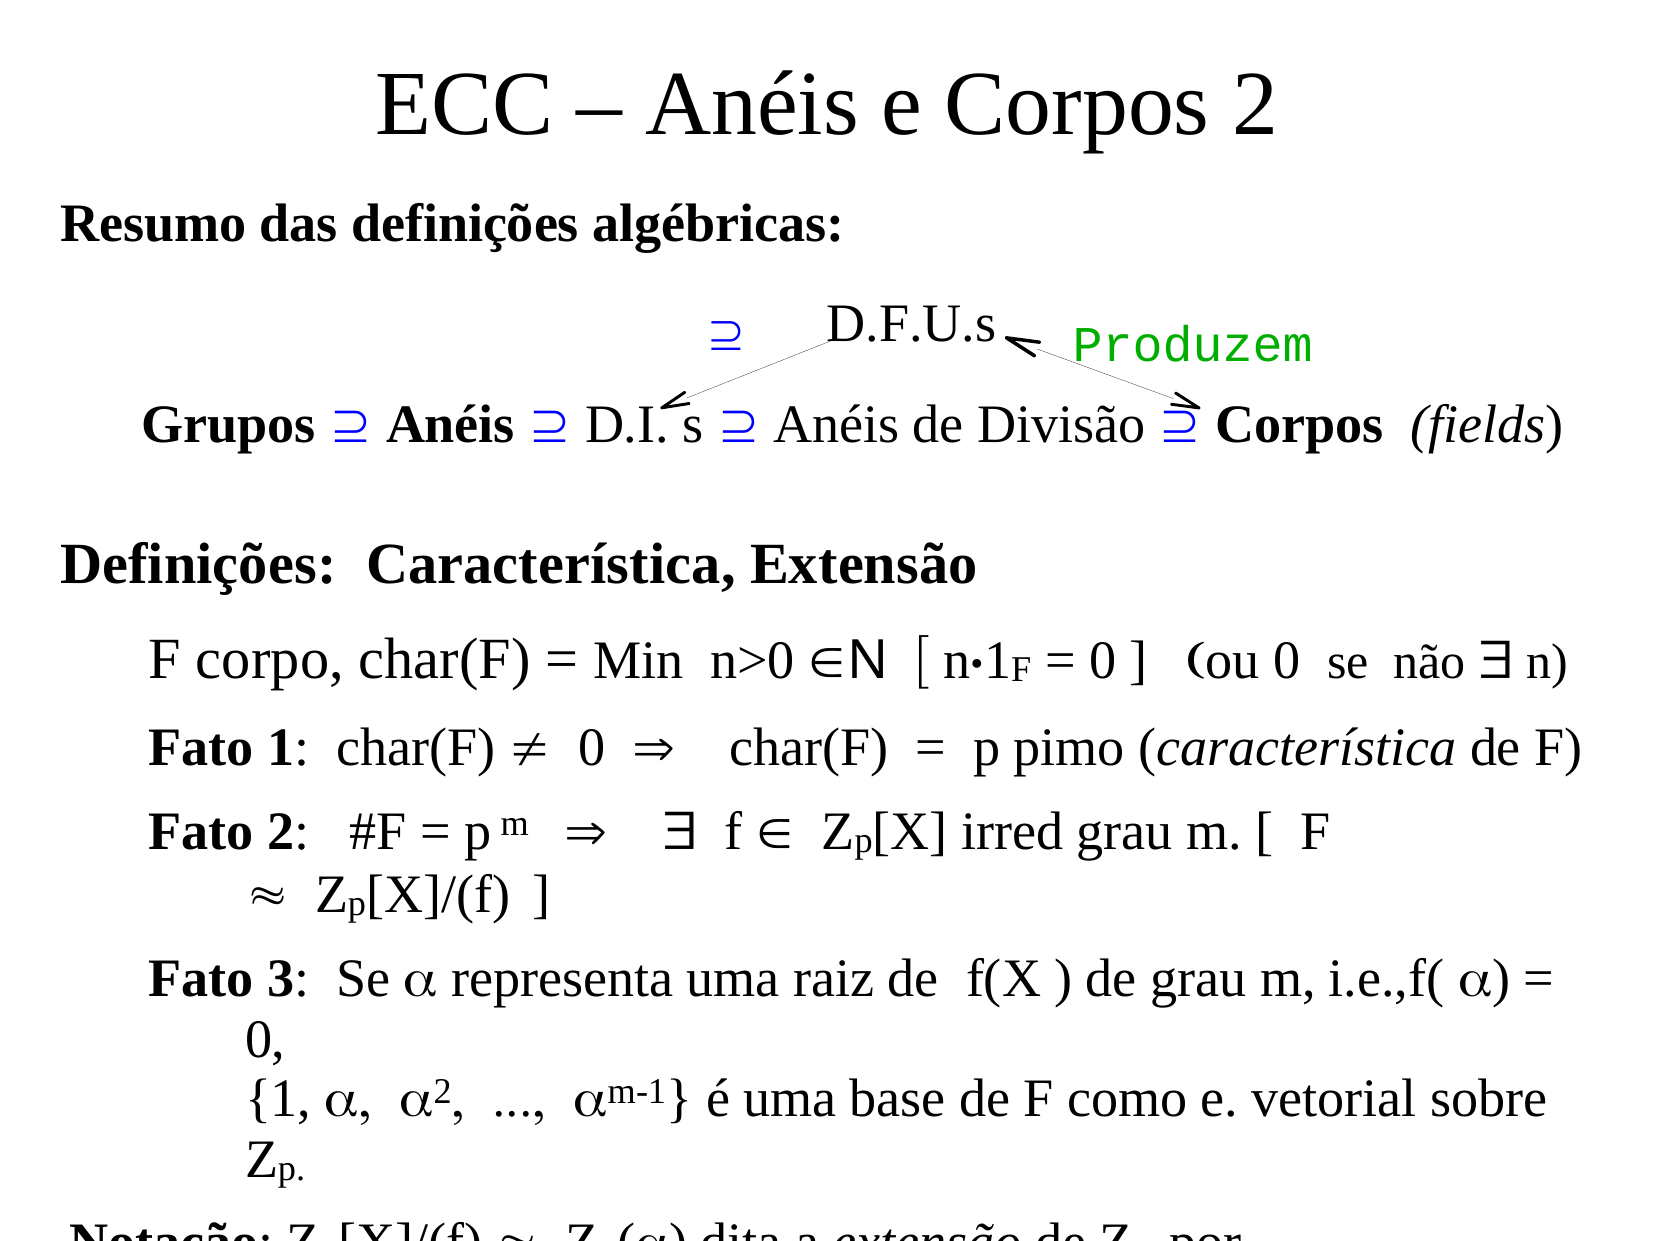

# ECC – Anéis e Corpos 2
Resumo das definições algébricas:
	 		 D.F.U.s
Grupos  Anéis  D.I. s  Anéis de Divisão  Corpos (fields)
Definições: Característica, Extensão
F corpo, char(F) = Min n>0 ÎN [ n.1F = 0 ] ou 0senão $ n)
Fato 1: char(F) 0 char(F) = p pimo (característica de F)
Fato 2: #F = p m $ f ÎZp[X] irred grau m. [F Zp[X]/(f) ]
Fato 3: Se  representa uma raiz de f(X ) de grau m, i.e.,f( ) = 0,
{1, 2m-1} é uma base de F como e. vetorial sobre Zp.
 Notação: Zp[X]/(f) Zp() dita a extensão de Zp por X

Produzem